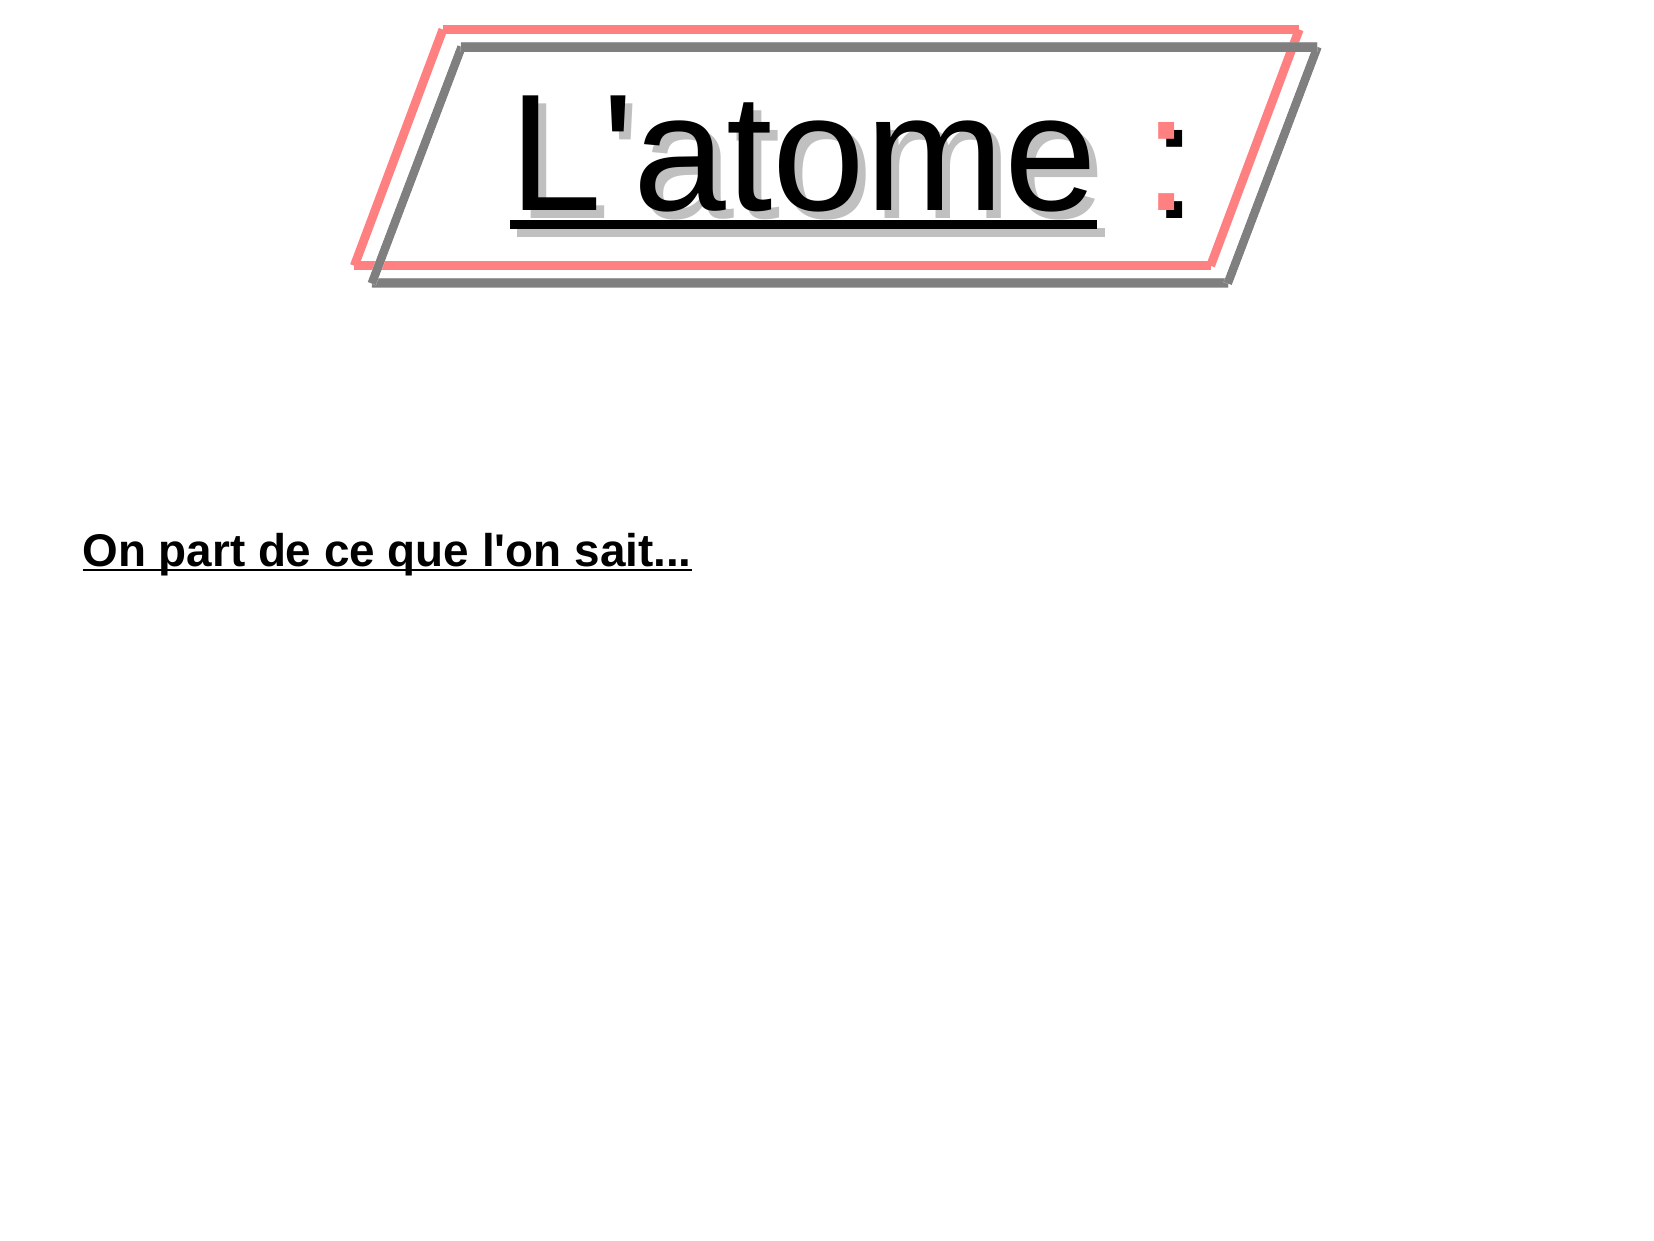

# L'atome :
On part de ce que l'on sait...